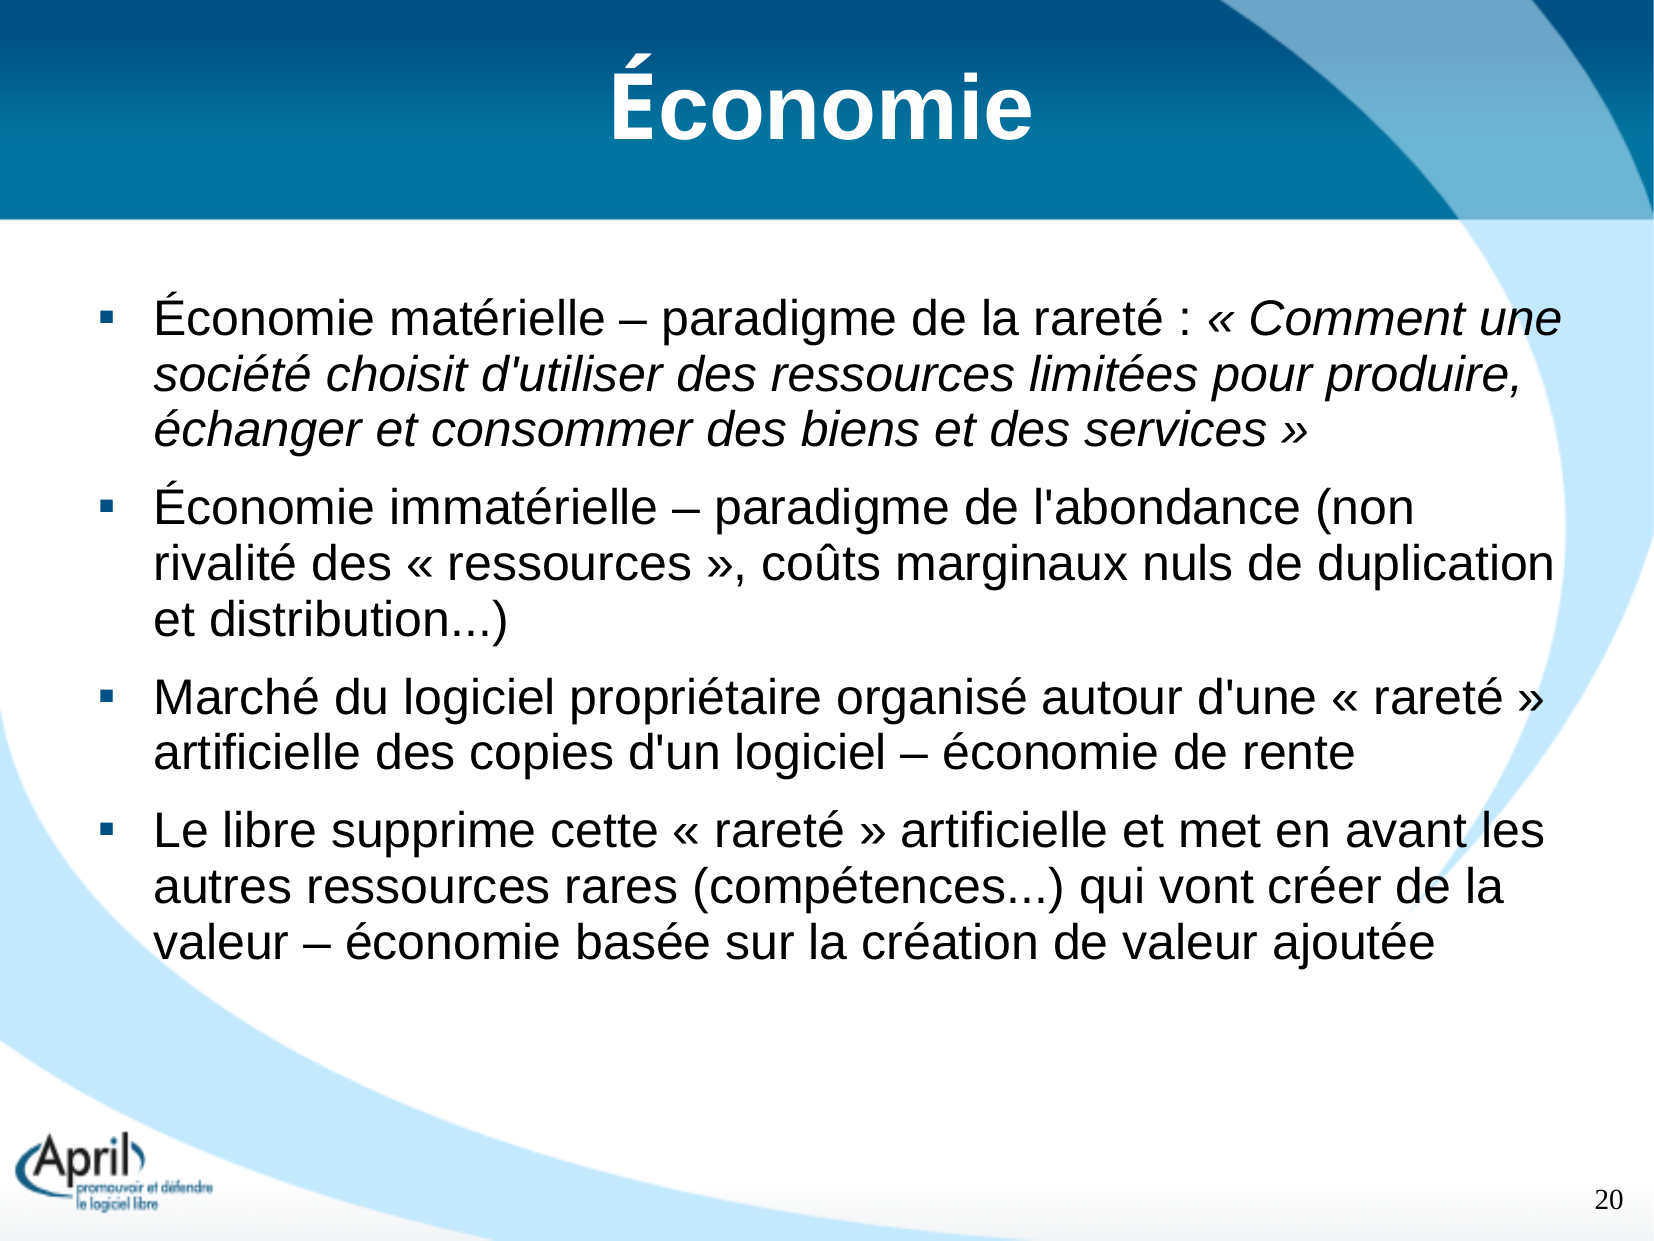

# Économie
Économie matérielle – paradigme de la rareté : « Comment une société choisit d'utiliser des ressources limitées pour produire, échanger et consommer des biens et des services »
Économie immatérielle – paradigme de l'abondance (non rivalité des « ressources », coûts marginaux nuls de duplication et distribution...)
Marché du logiciel propriétaire organisé autour d'une « rareté » artificielle des copies d'un logiciel – économie de rente
Le libre supprime cette « rareté » artificielle et met en avant les autres ressources rares (compétences...) qui vont créer de la valeur – économie basée sur la création de valeur ajoutée
20